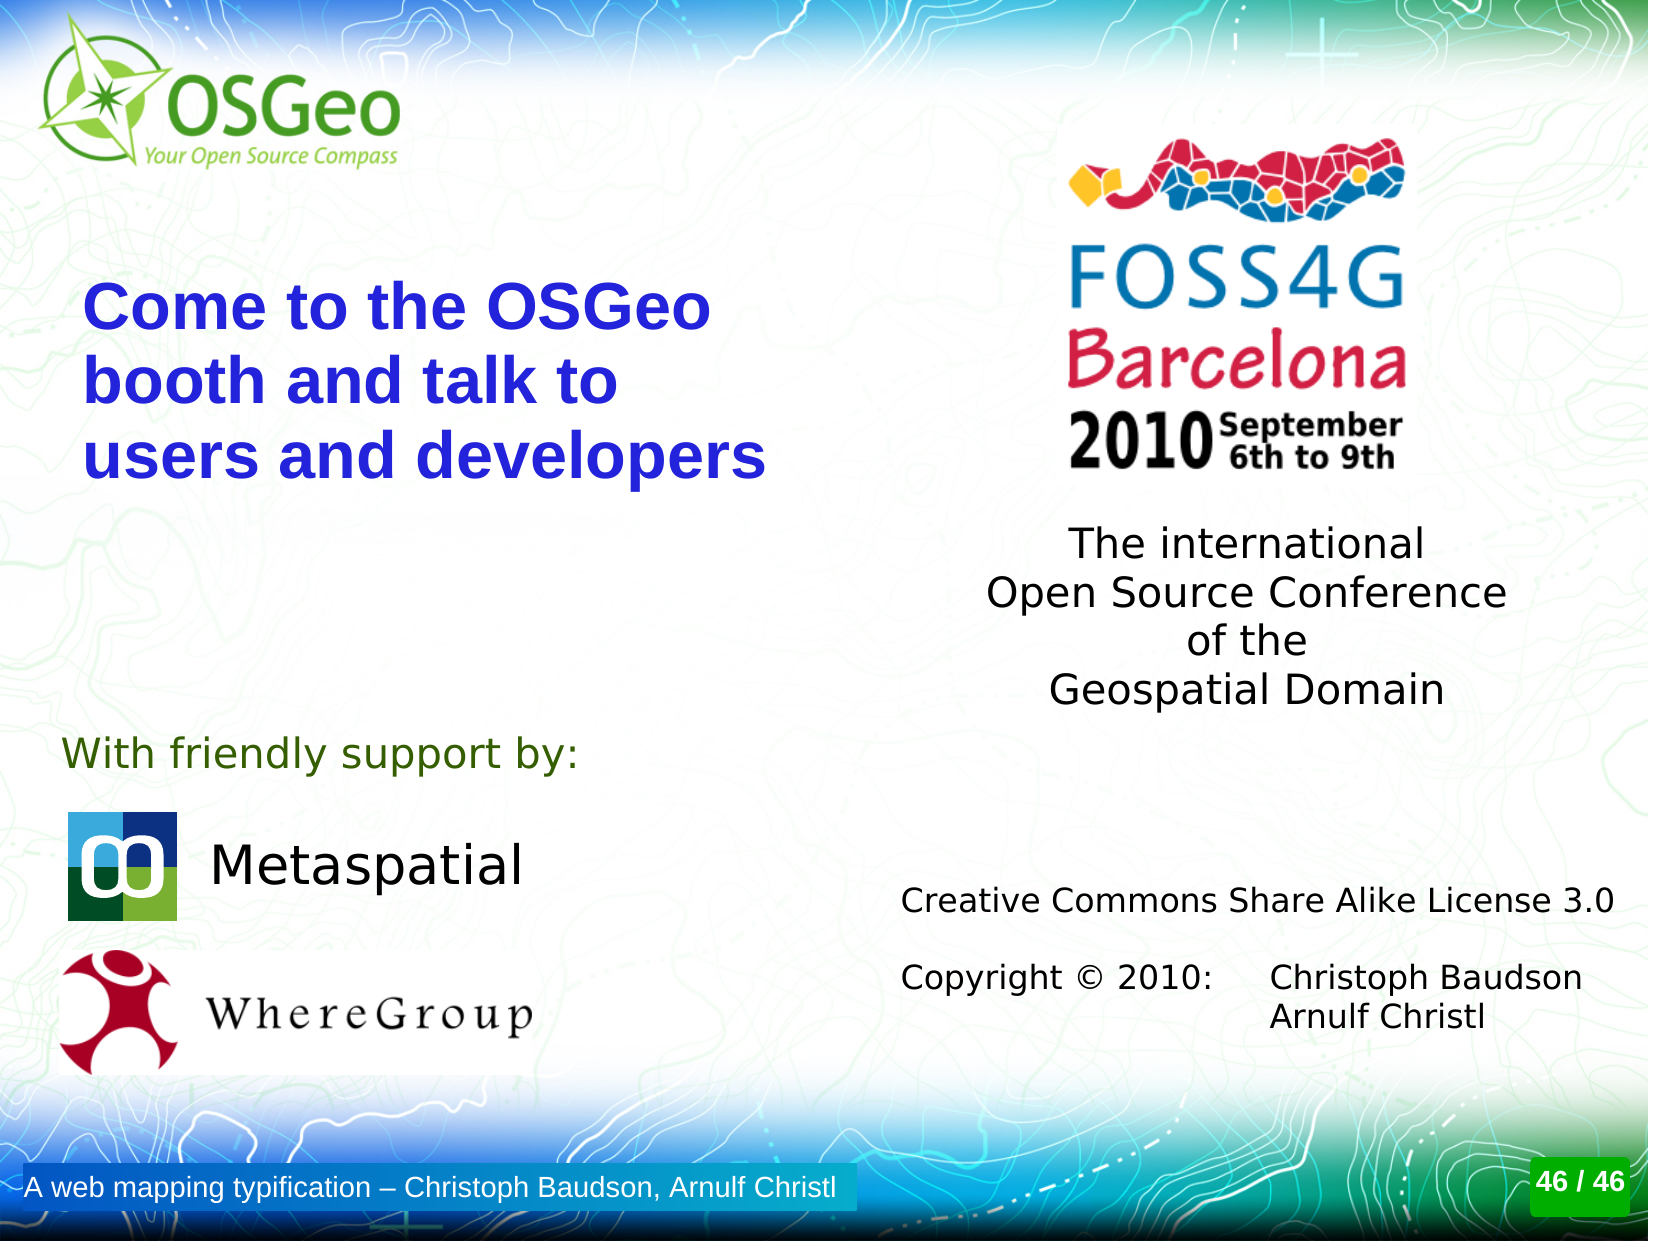

# Come to the OSGeo booth and talk to users and developers
The international
Open Source Conference
of the
Geospatial Domain
With friendly support by:
Metaspatial
Creative Commons Share Alike License 3.0
Copyright © 2010: 	Christoph Baudson
					Arnulf Christl